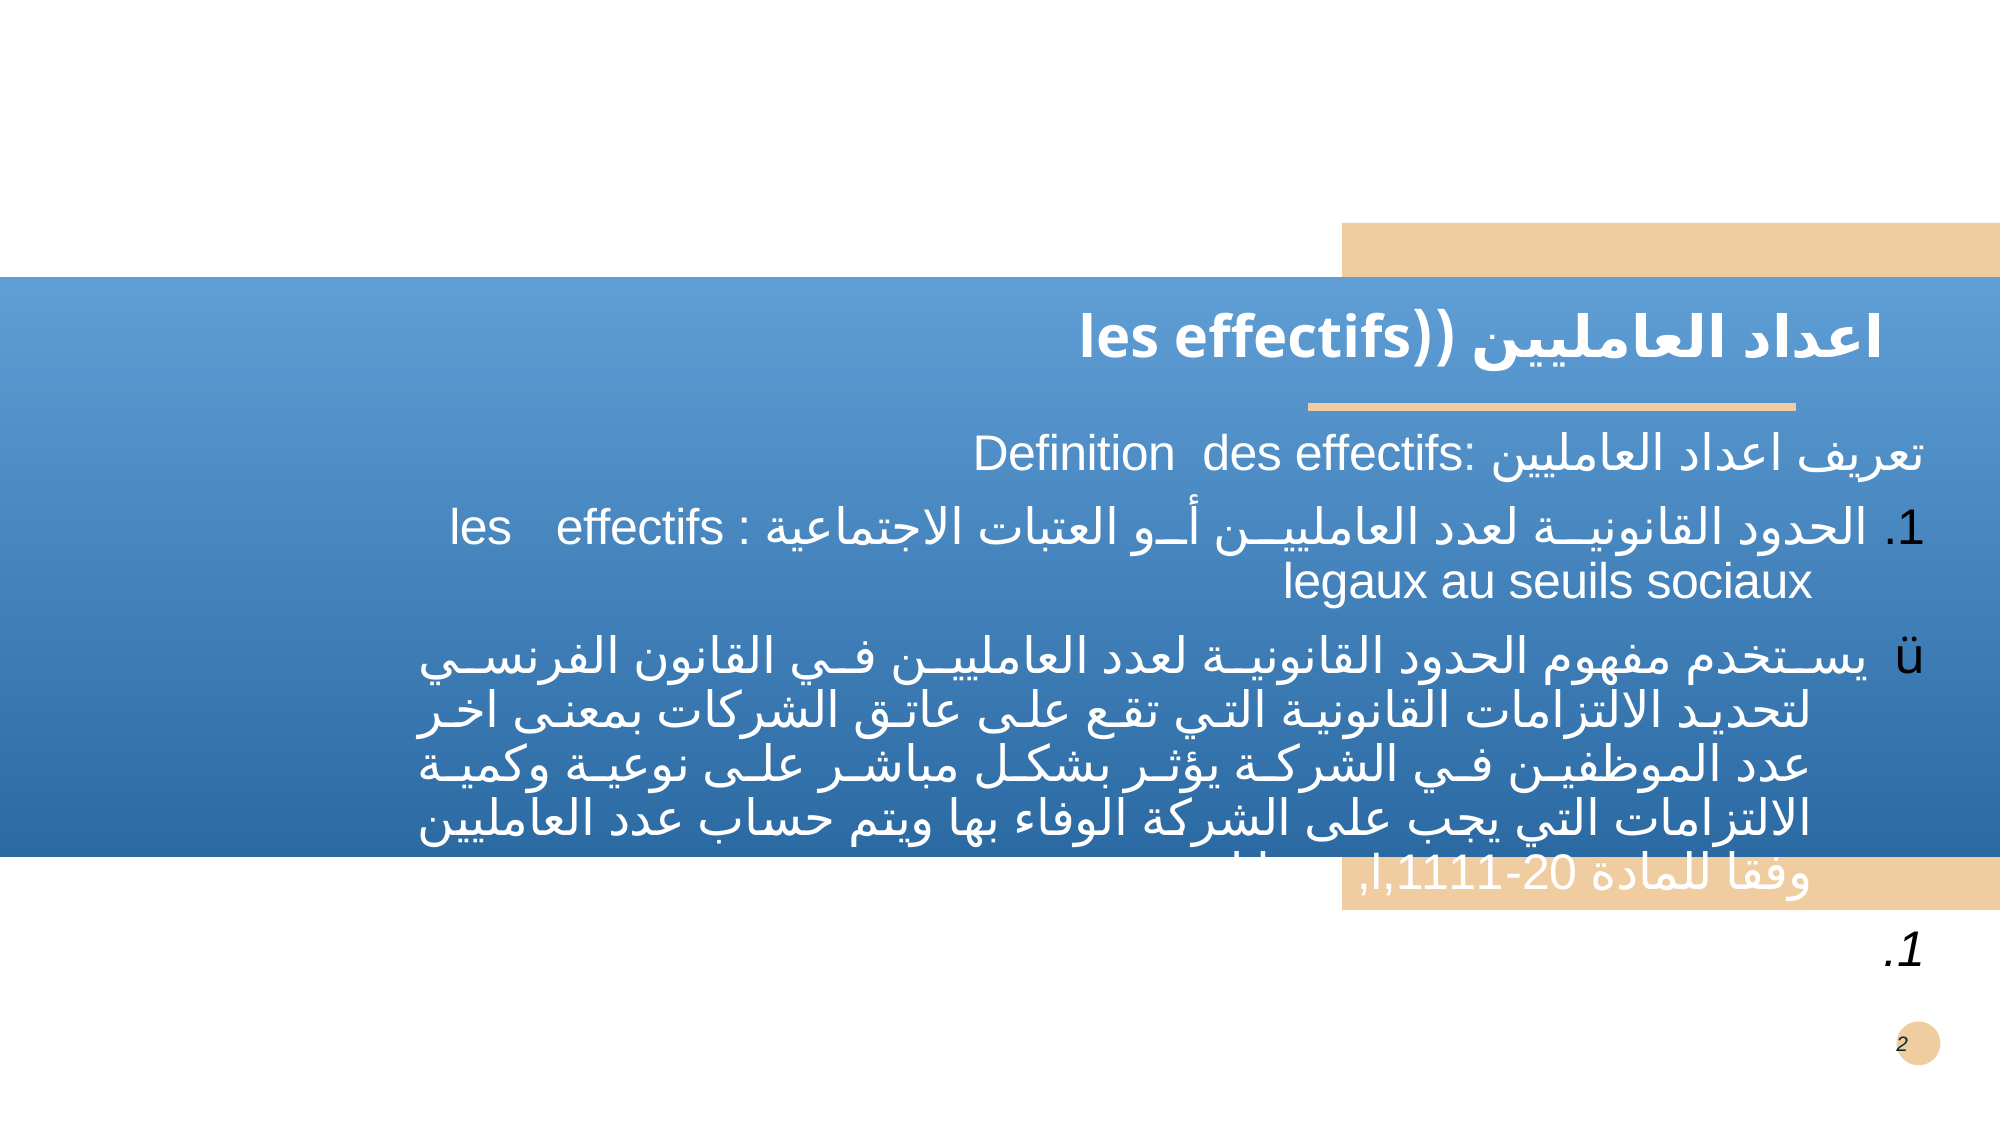

# اعداد العامليين ((les effectifs
تعريف اعداد العامليين :Definition des effectifs
الحدود القانونية لعدد العامليين أو العتبات الاجتماعية : les effectifs legaux au seuils sociaux
يستخدم مفهوم الحدود القانونية لعدد العامليين في القانون الفرنسي لتحديد الالتزامات القانونية التي تقع على عاتق الشركات بمعنى اخر عدد الموظفين في الشركة يؤثر بشكل مباشر على نوعية وكمية الالتزامات التي يجب على الشركة الوفاء بها ويتم حساب عدد العامليين وفقا للمادة 20-1111,l, وفقا ل: